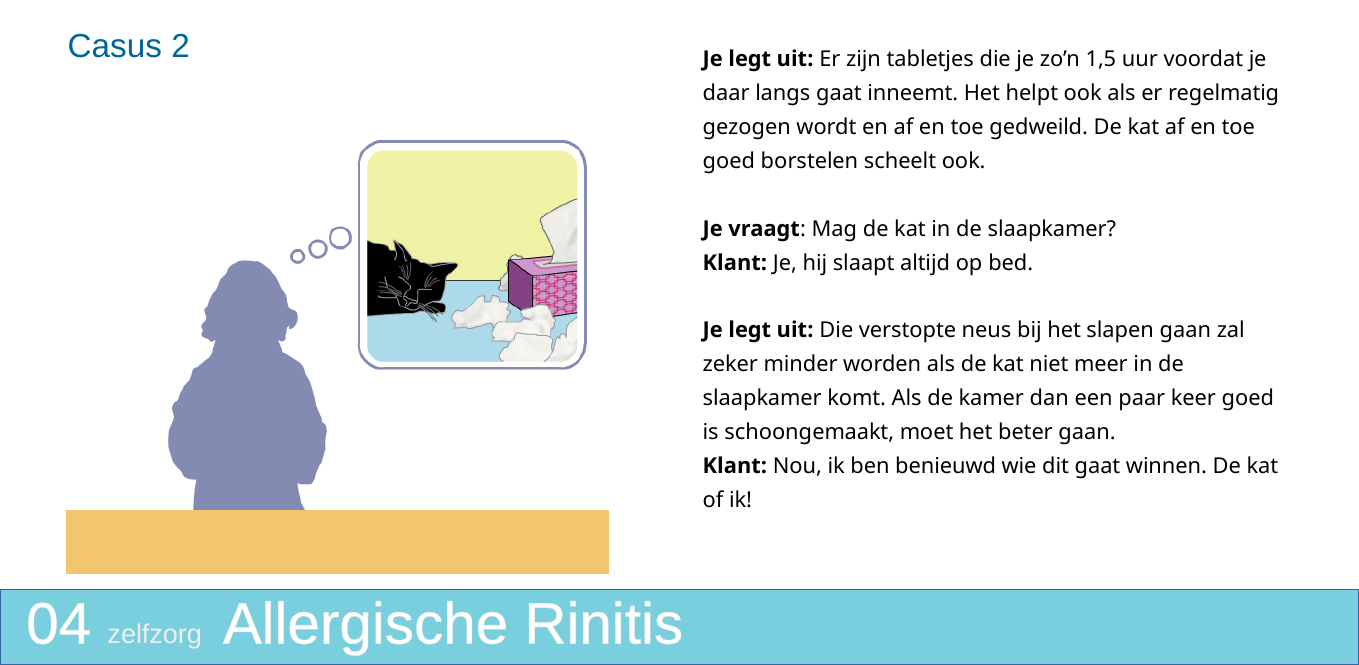

# Casus 2
Je legt uit: Er zijn tabletjes die je zo’n 1,5 uur voordat je daar langs gaat inneemt. Het helpt ook als er regelmatig gezogen wordt en af en toe gedweild. De kat af en toe goed borstelen scheelt ook.
Je vraagt: Mag de kat in de slaapkamer?
Klant: Je, hij slaapt altijd op bed.
Je legt uit: Die verstopte neus bij het slapen gaan zal zeker minder worden als de kat niet meer in de slaapkamer komt. Als de kamer dan een paar keer goed is schoongemaakt, moet het beter gaan.
Klant: Nou, ik ben benieuwd wie dit gaat winnen. De kat of ik!
04 zelfzorg Allergische Rinitis